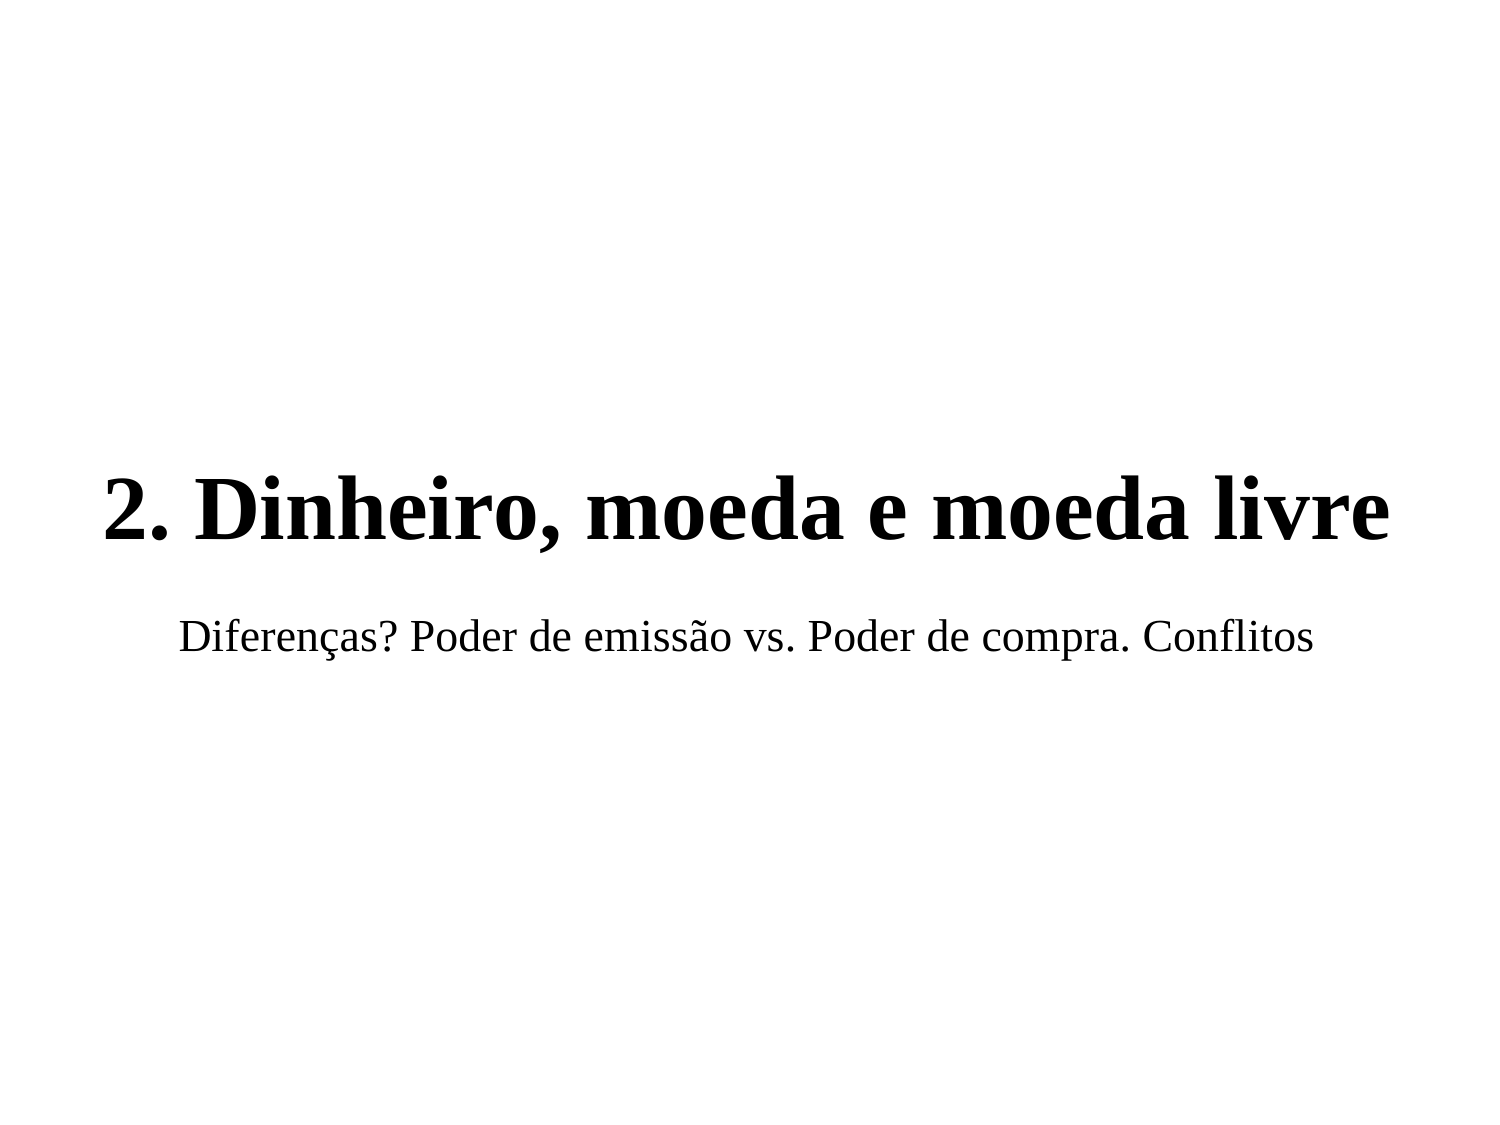

# 2. Dinheiro, moeda e moeda livre Diferenças? Poder de emissão vs. Poder de compra. Conflitos